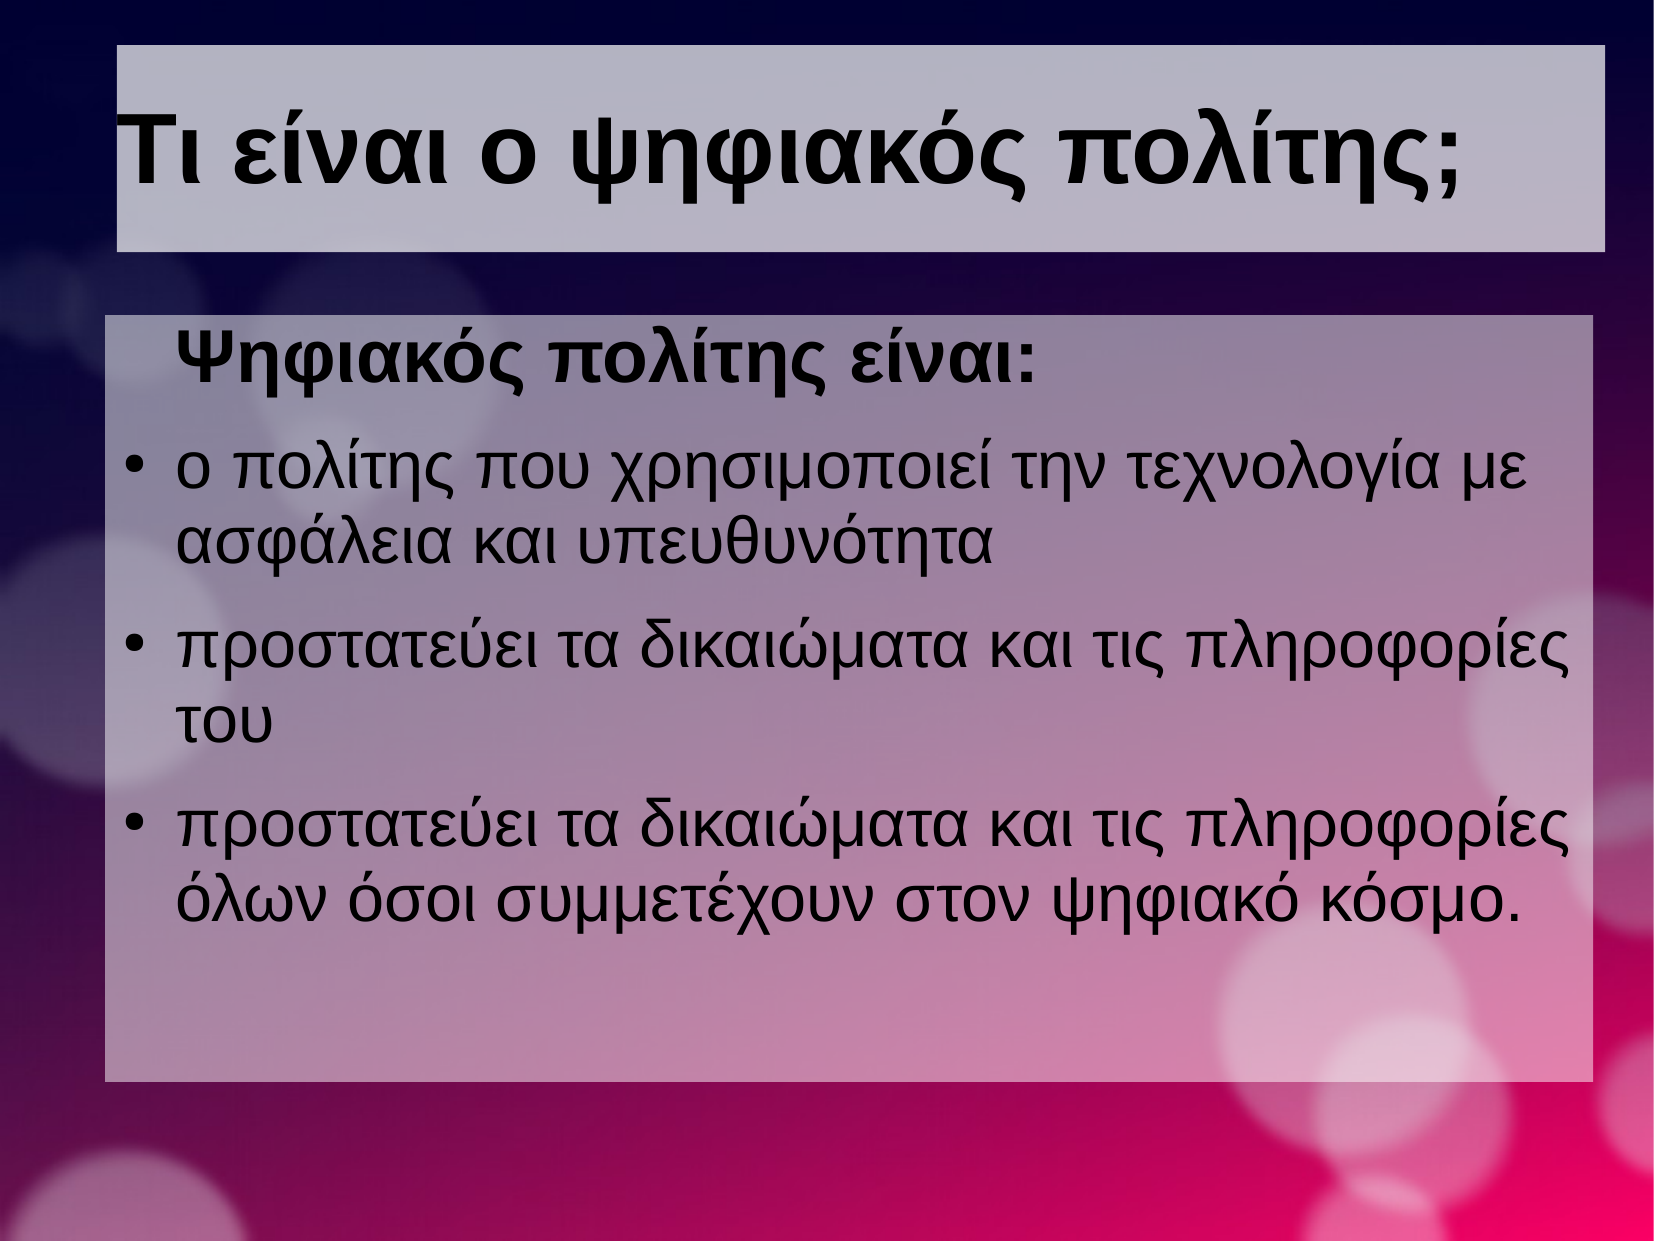

# Τι είναι ο ψηφιακός πολίτης;
Ψηφιακός πολίτης είναι:
ο πολίτης που χρησιμοποιεί την τεχνολογία με ασφάλεια και υπευθυνότητα
προστατεύει τα δικαιώματα και τις πληροφορίες του
προστατεύει τα δικαιώματα και τις πληροφορίες όλων όσοι συμμετέχουν στον ψηφιακό κόσμο.